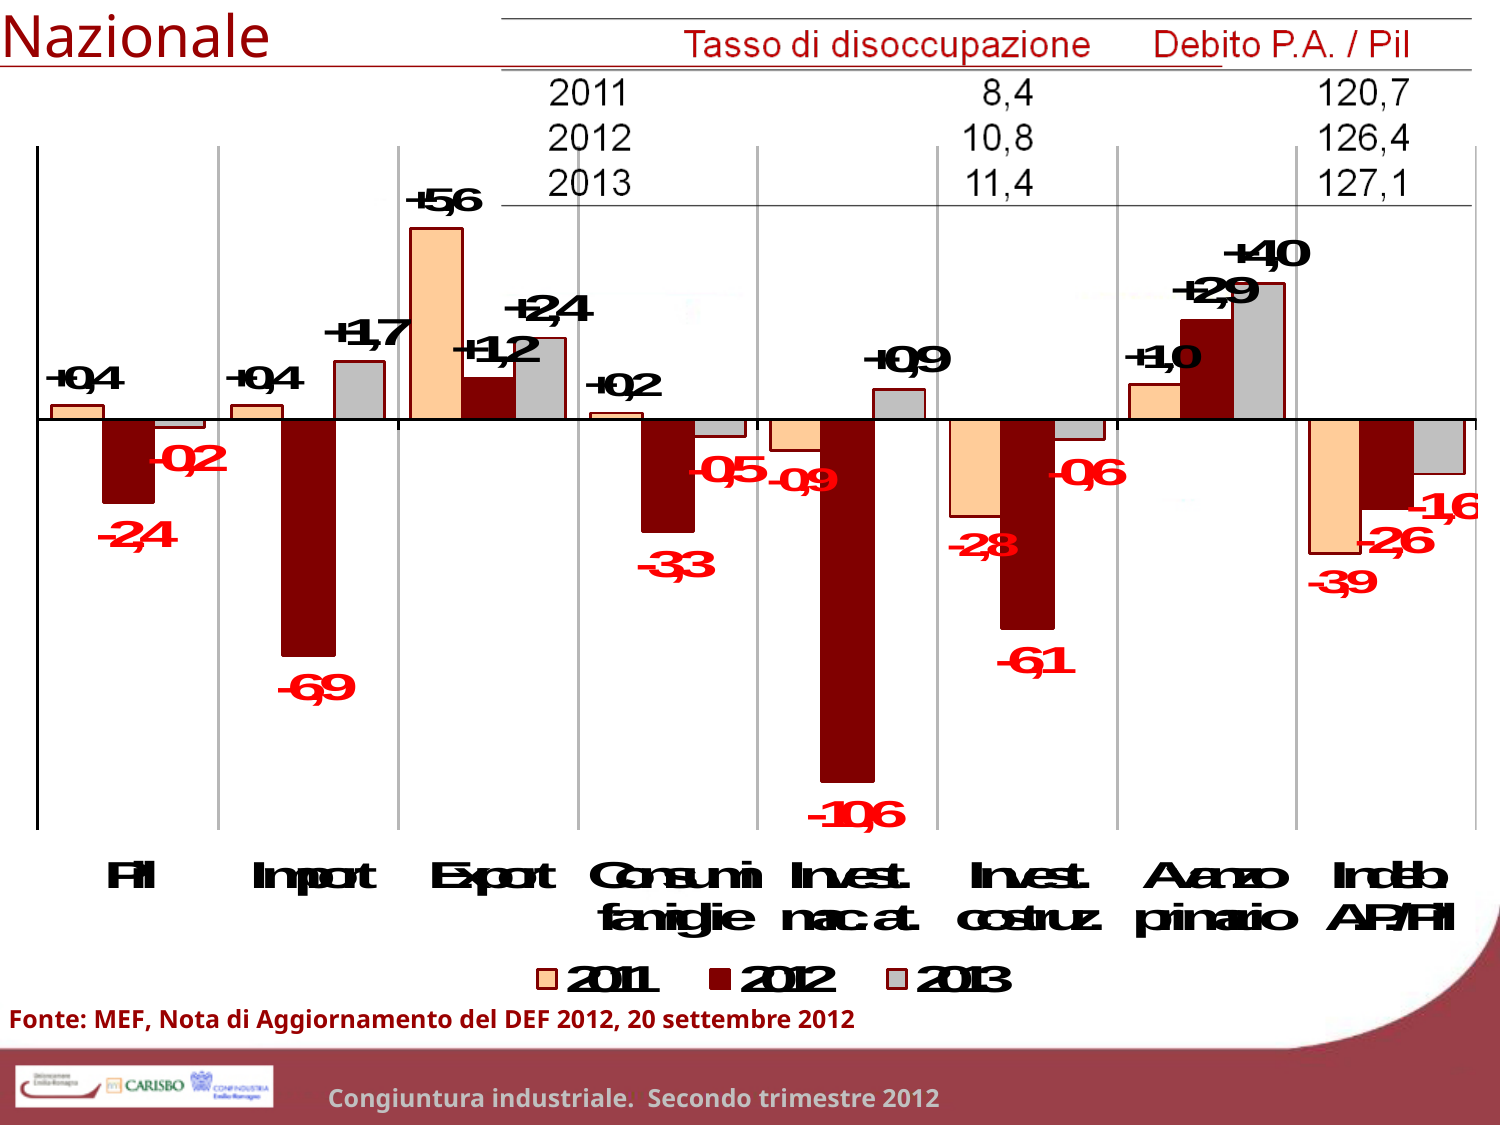

# Nazionale
Fonte: MEF, Nota di Aggiornamento del DEF 2012, 20 settembre 2012
Congiuntura industriale. Secondo trimestre 2012